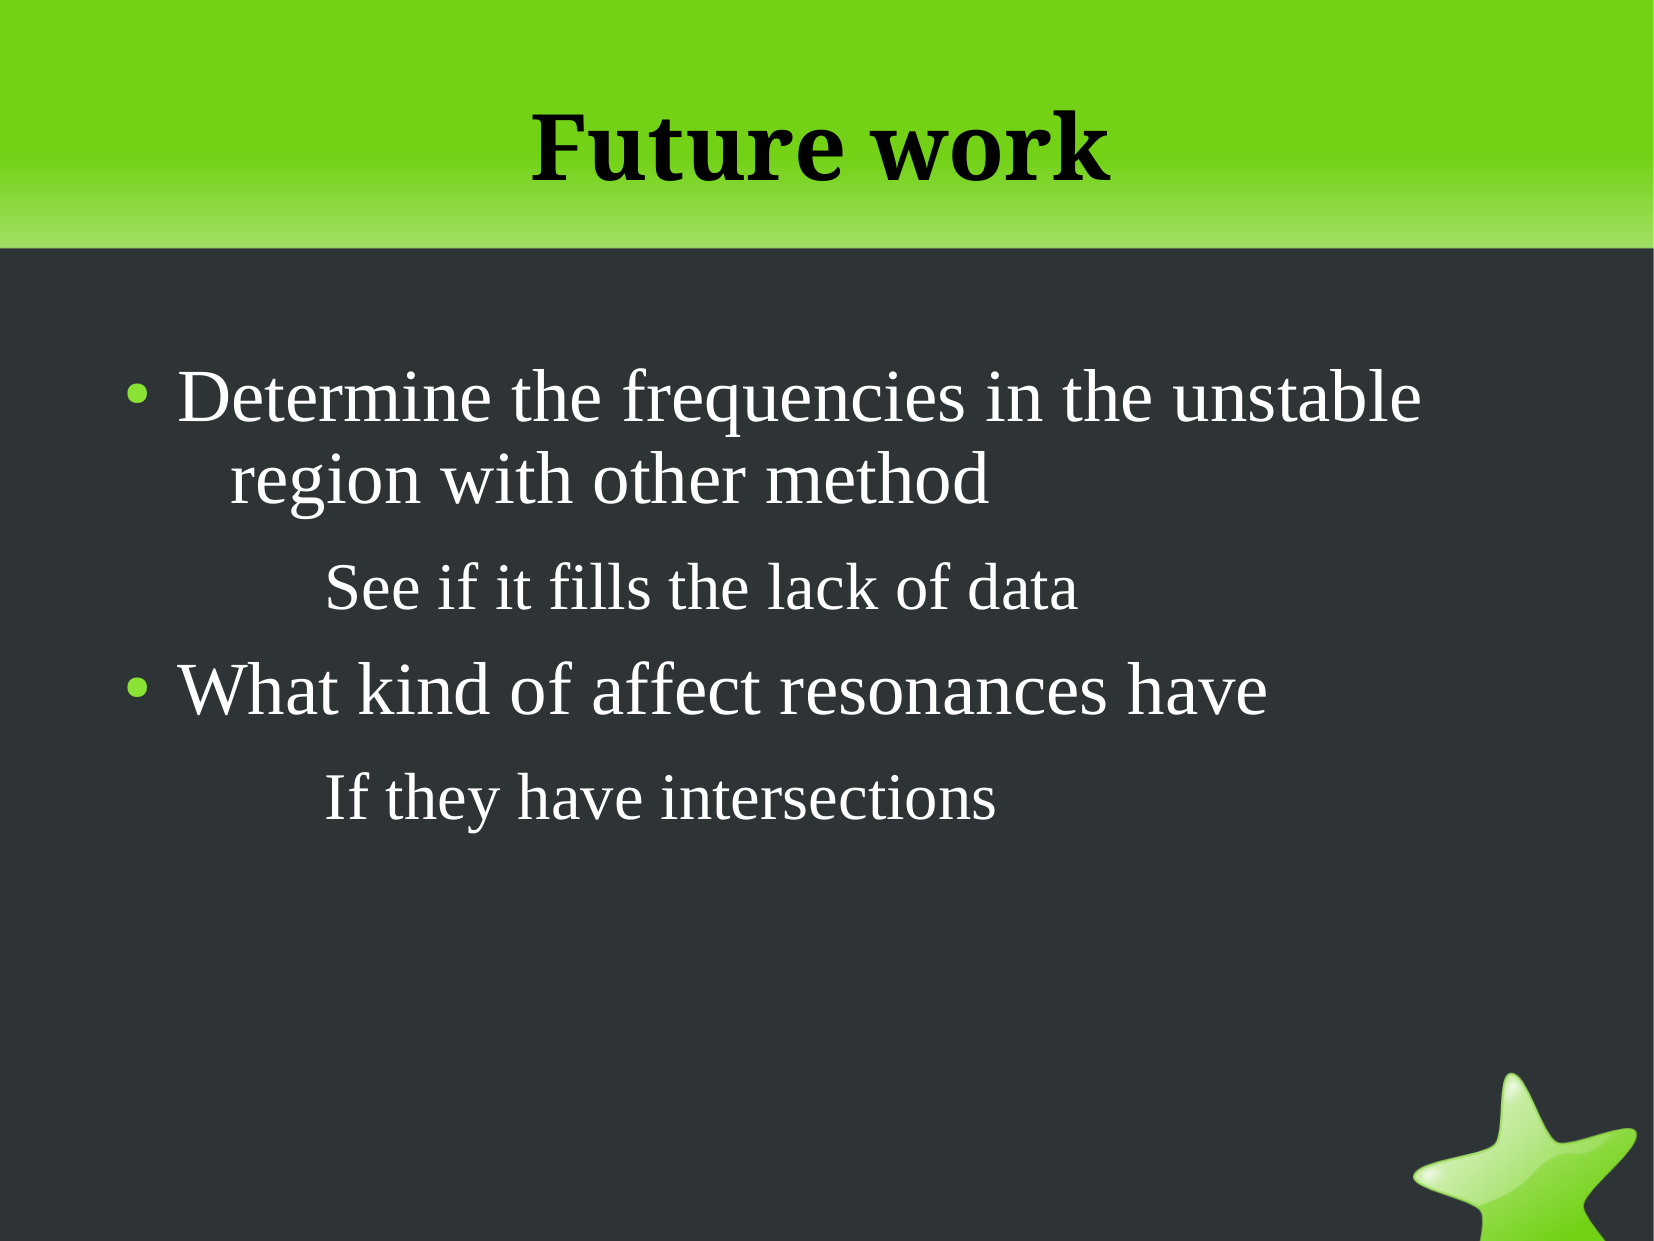

# Future work
Determine the frequencies in the unstable region with other method
See if it fills the lack of data
What kind of affect resonances have
If they have intersections